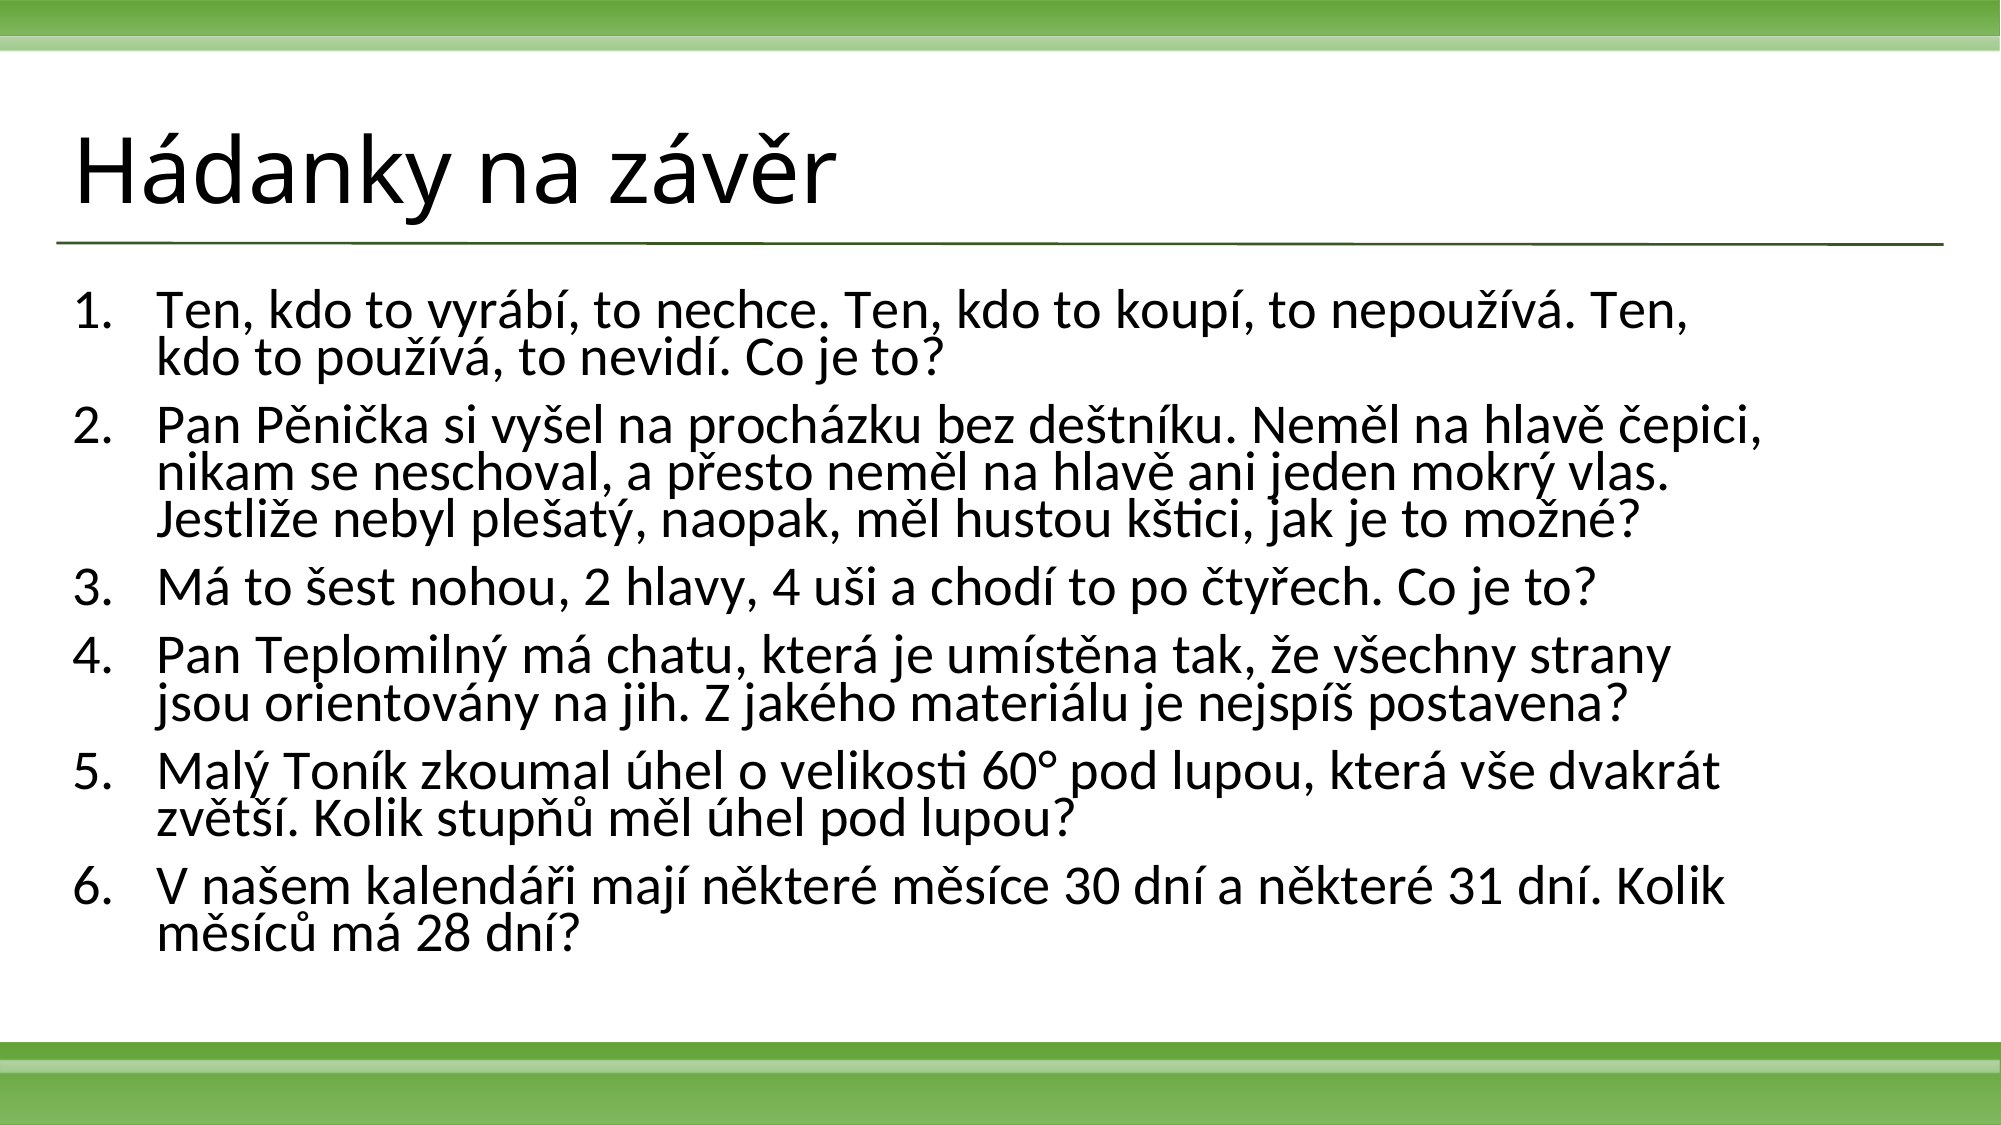

# Hádanky na závěr
Ten, kdo to vyrábí, to nechce. Ten, kdo to koupí, to nepoužívá. Ten, kdo to používá, to nevidí. Co je to?
Pan Pěnička si vyšel na procházku bez deštníku. Neměl na hlavě čepici, nikam se neschoval, a přesto neměl na hlavě ani jeden mokrý vlas. Jestliže nebyl plešatý, naopak, měl hustou kštici, jak je to možné?
Má to šest nohou, 2 hlavy, 4 uši a chodí to po čtyřech. Co je to?
Pan Teplomilný má chatu, která je umístěna tak, že všechny strany jsou orientovány na jih. Z jakého materiálu je nejspíš postavena?
Malý Toník zkoumal úhel o velikosti 60° pod lupou, která vše dvakrát zvětší. Kolik stupňů měl úhel pod lupou?
V našem kalendáři mají některé měsíce 30 dní a některé 31 dní. Kolik měsíců má 28 dní?